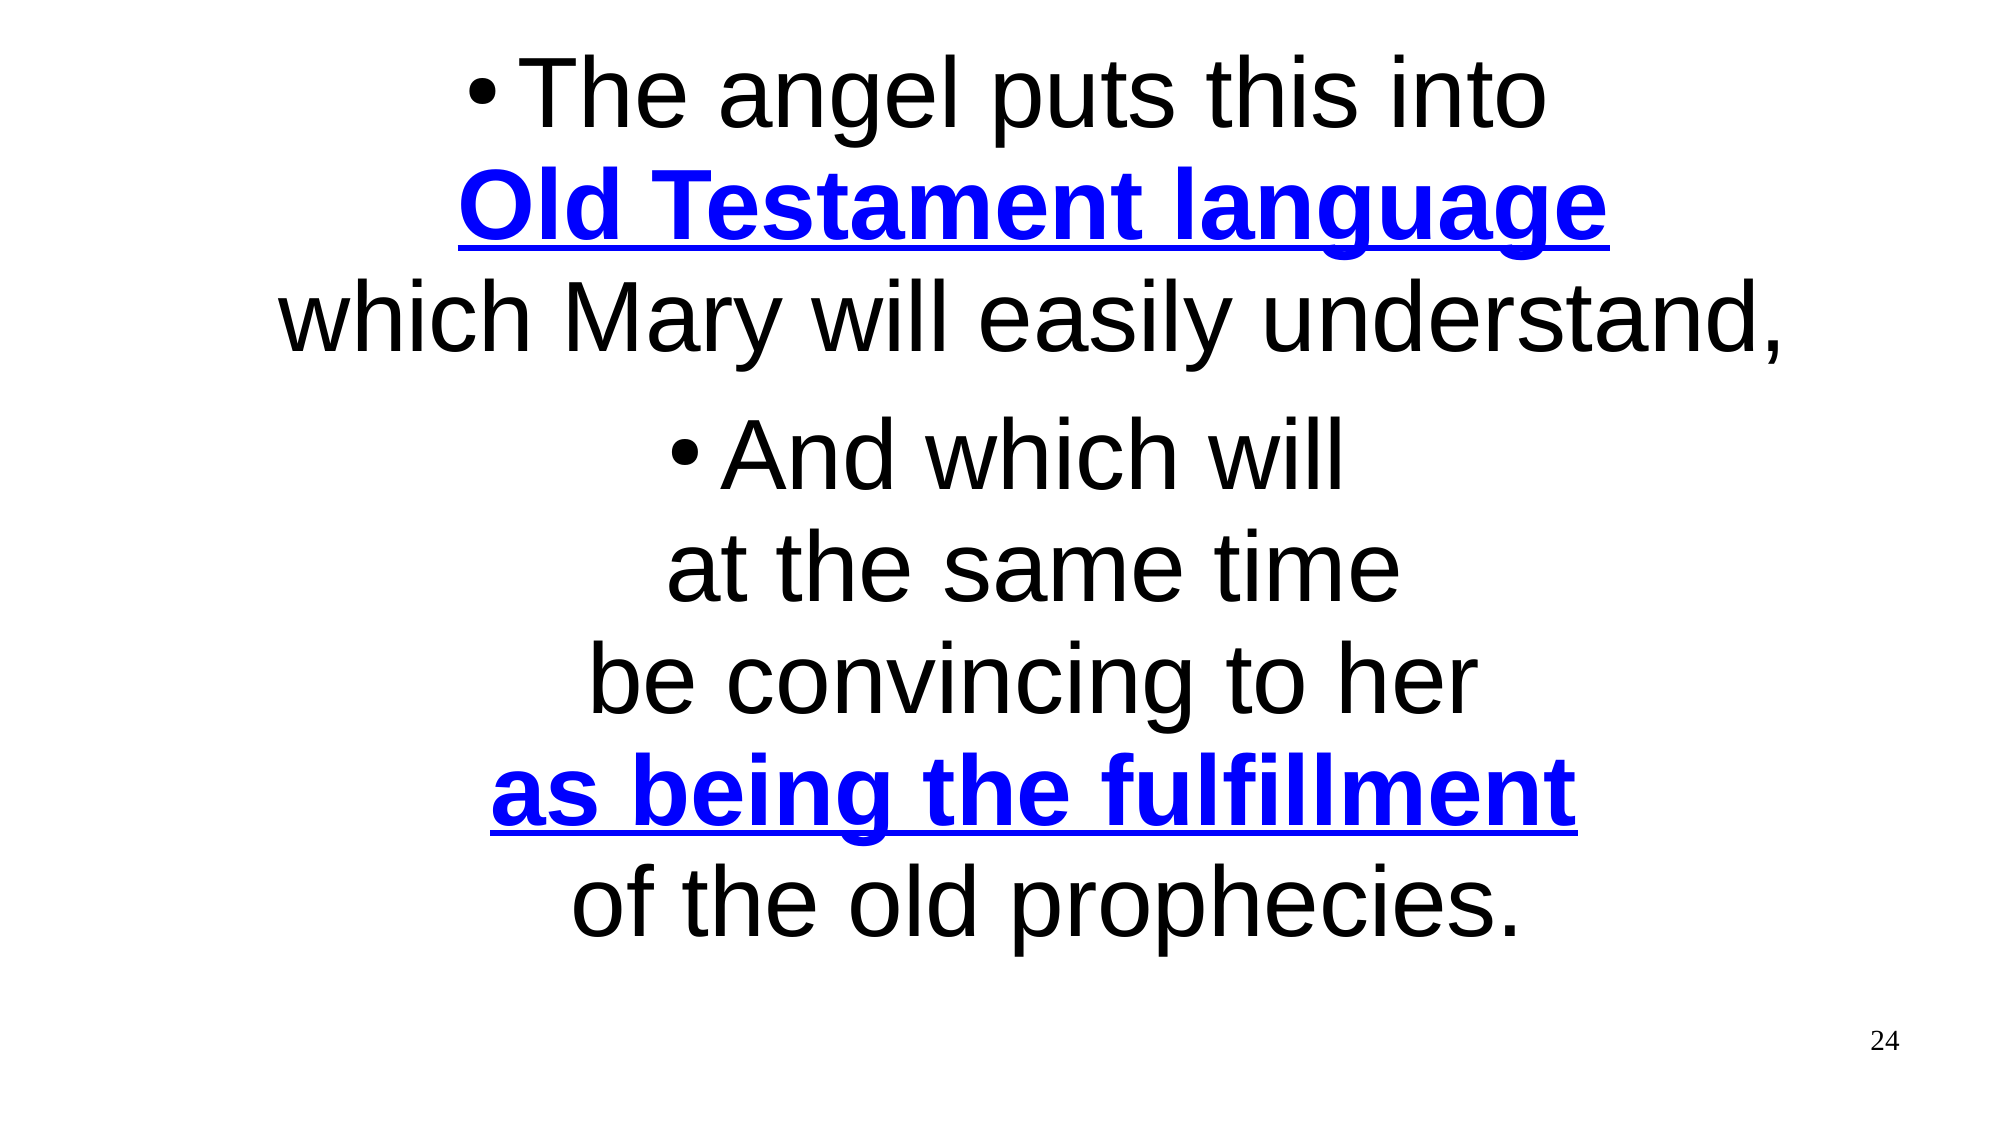

# The angel puts this into Old Testament language which Mary will easily understand,
And which will
at the same time
be convincing to her
as being the fulfillment
of the old prophecies.
24